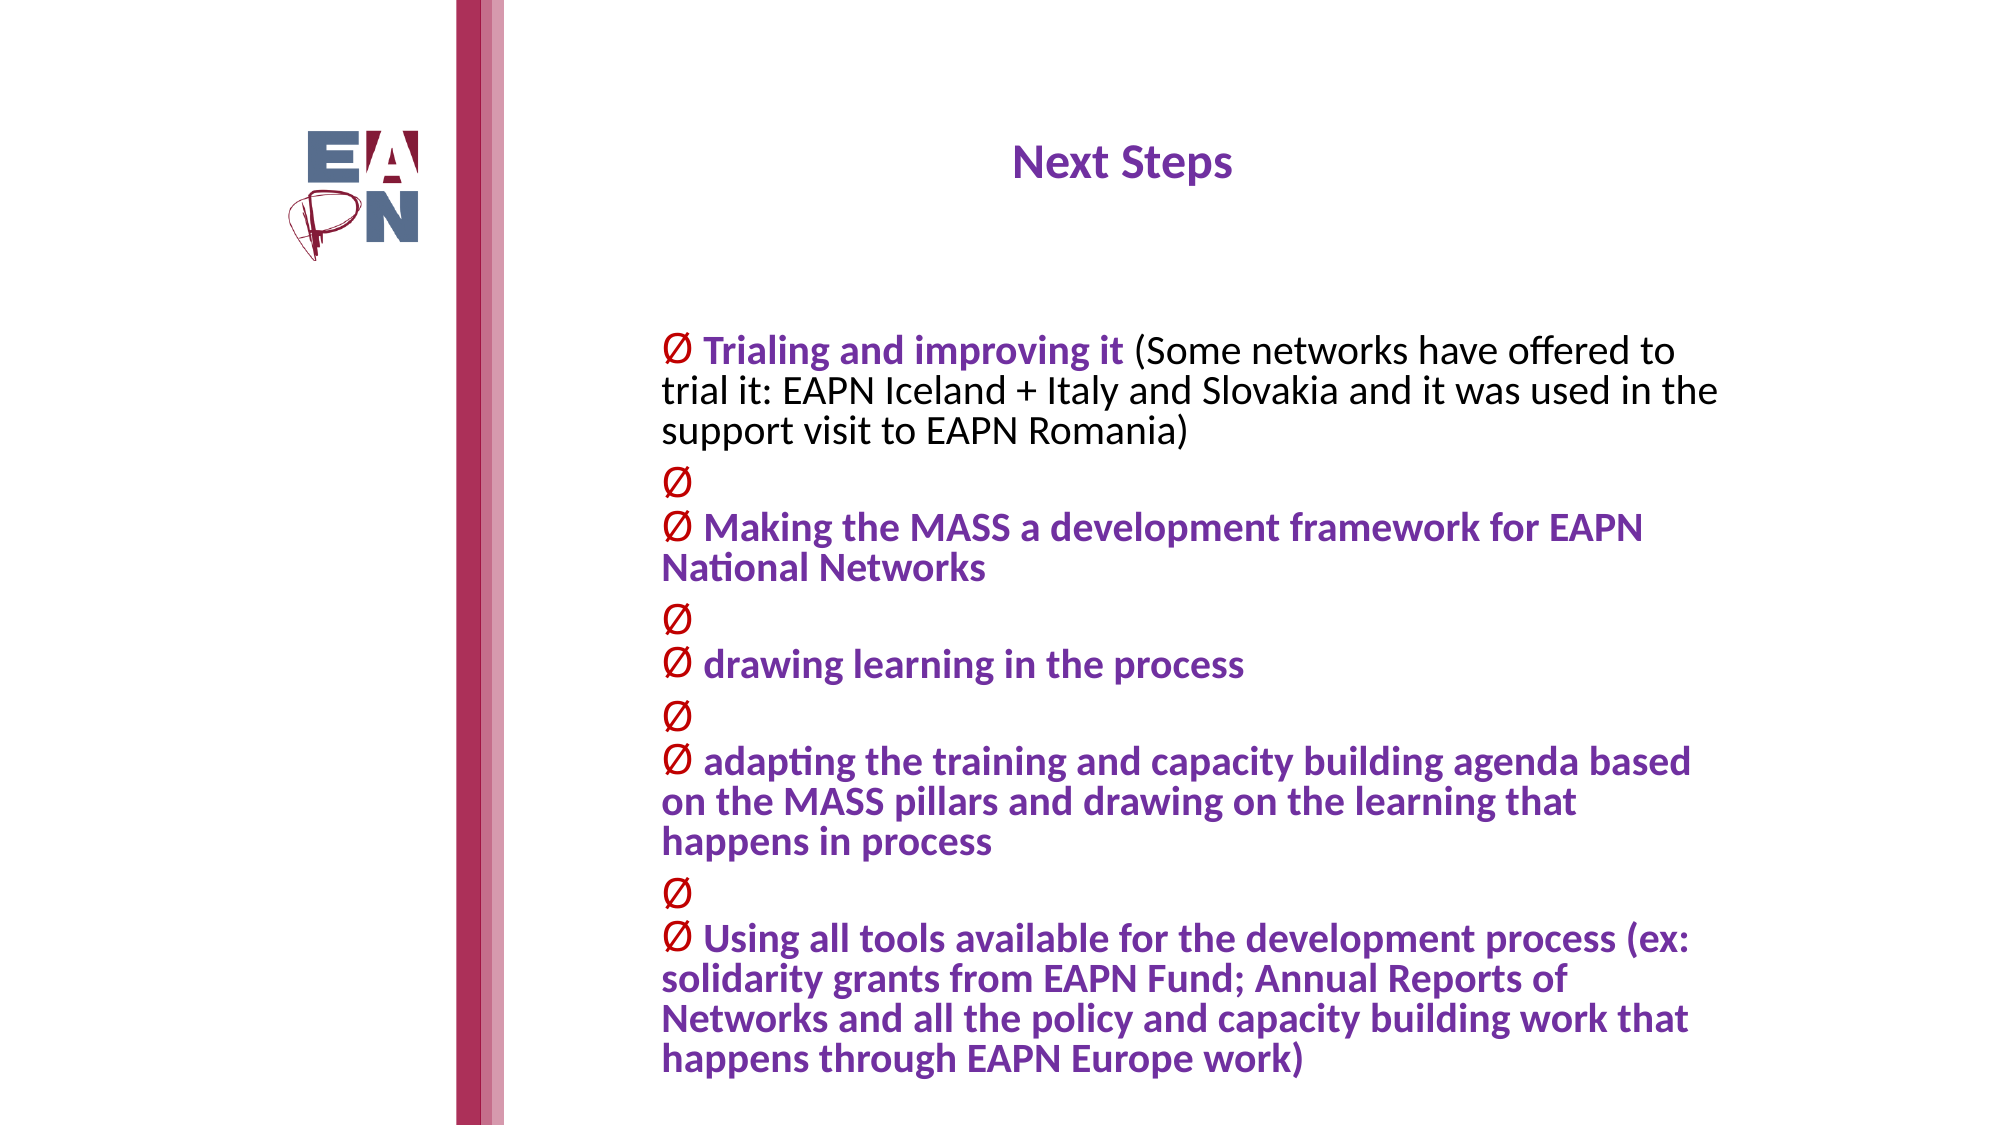

Next Steps
 Trialing and improving it (Some networks have offered to trial it: EAPN Iceland + Italy and Slovakia and it was used in the support visit to EAPN Romania)
 Making the MASS a development framework for EAPN National Networks
 drawing learning in the process
 adapting the training and capacity building agenda based on the MASS pillars and drawing on the learning that happens in process
 Using all tools available for the development process (ex: solidarity grants from EAPN Fund; Annual Reports of Networks and all the policy and capacity building work that happens through EAPN Europe work)